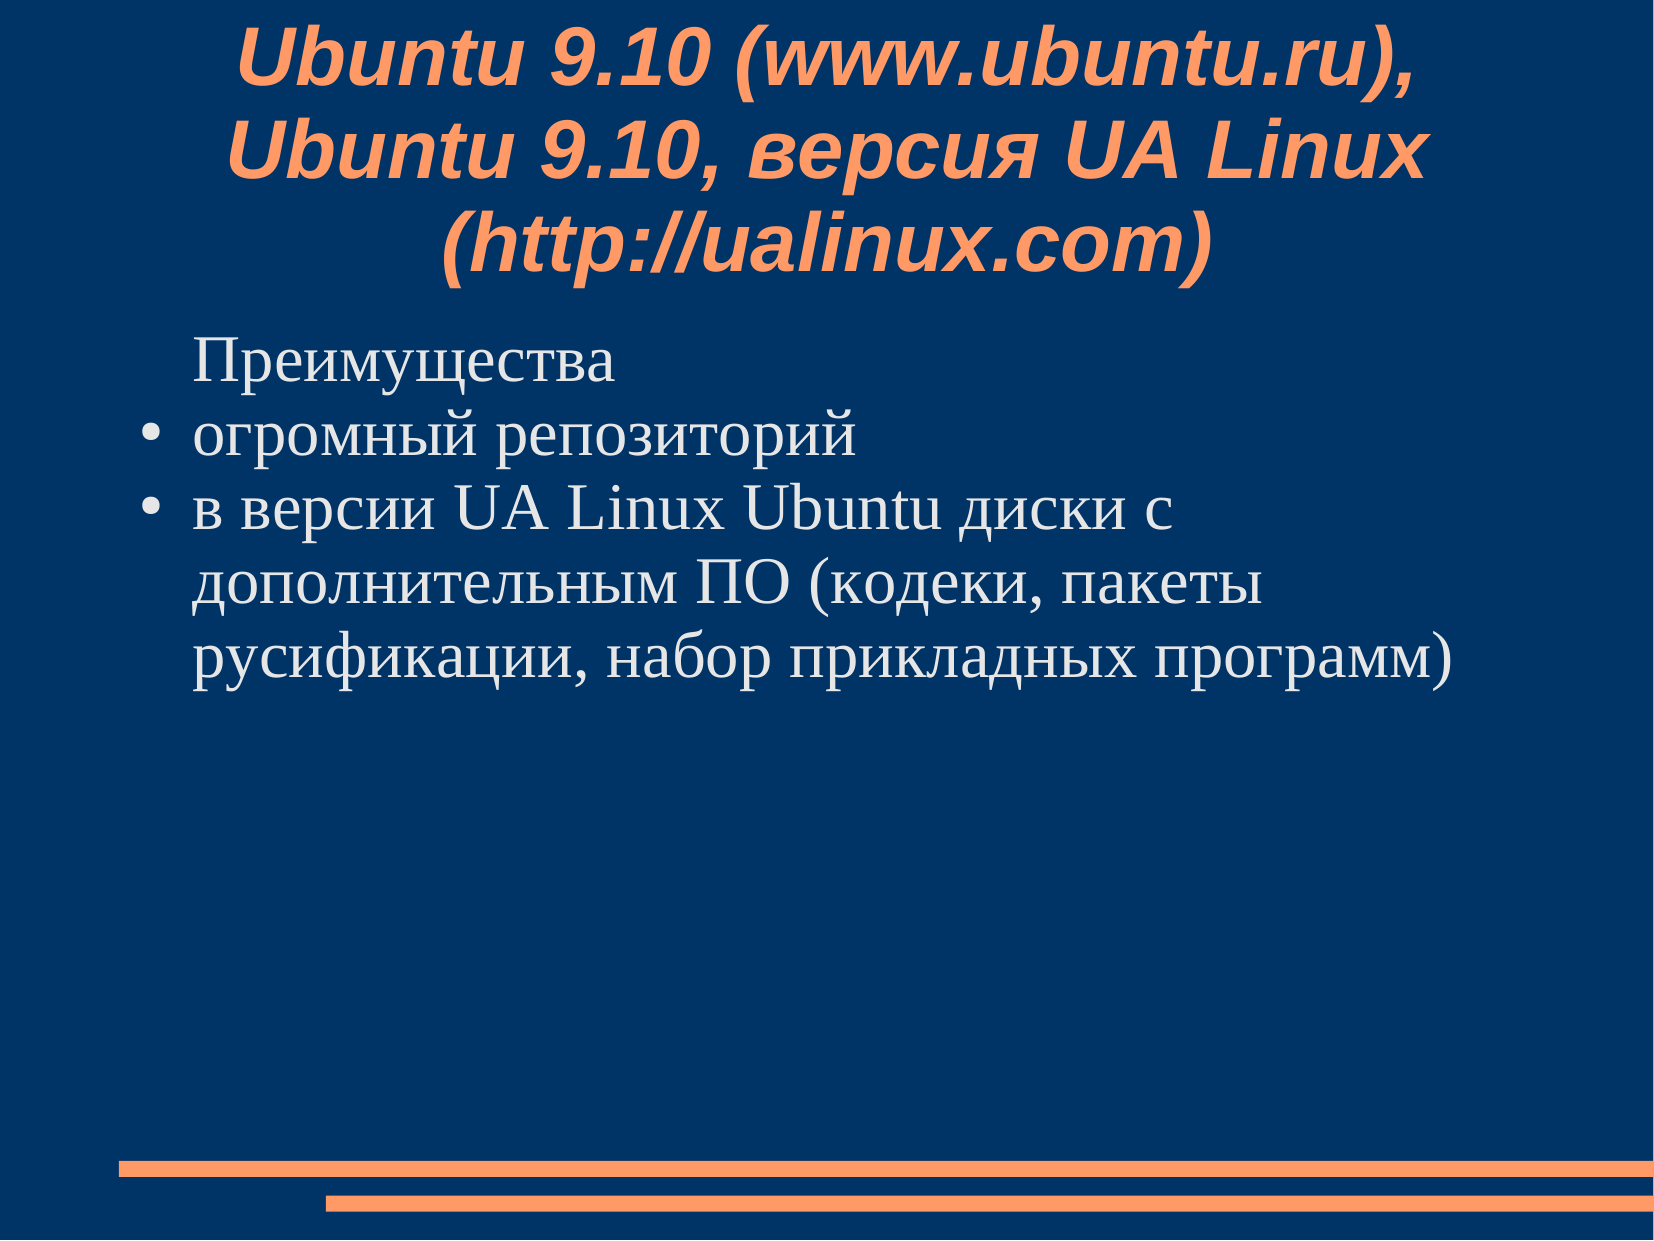

# Ubuntu 9.10 (www.ubuntu.ru), Ubuntu 9.10, версия UA Linux (http://ualinux.com)
Преимущества
огромный репозиторий
в версии UA Linux Ubuntu диски с дополнительным ПО (кодеки, пакеты русификации, набор прикладных программ)